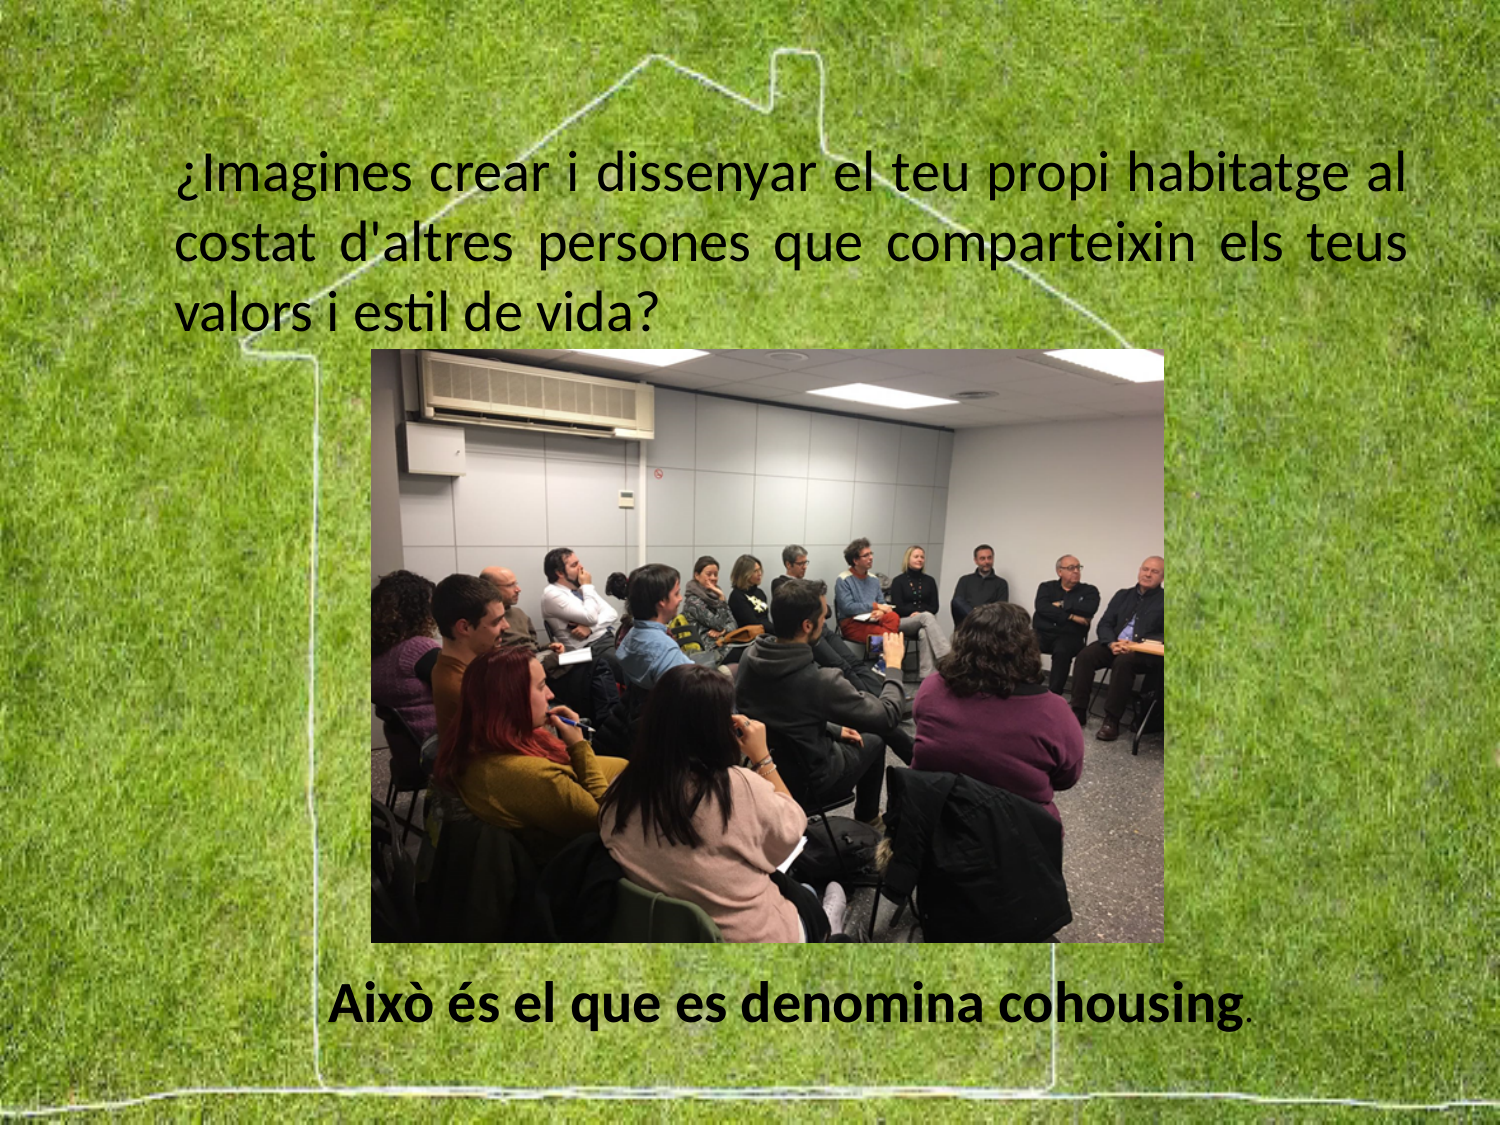

¿Imagines crear i dissenyar el teu propi habitatge al costat d'altres persones que comparteixin els teus valors i estil de vida?
Això és el que es denomina cohousing.